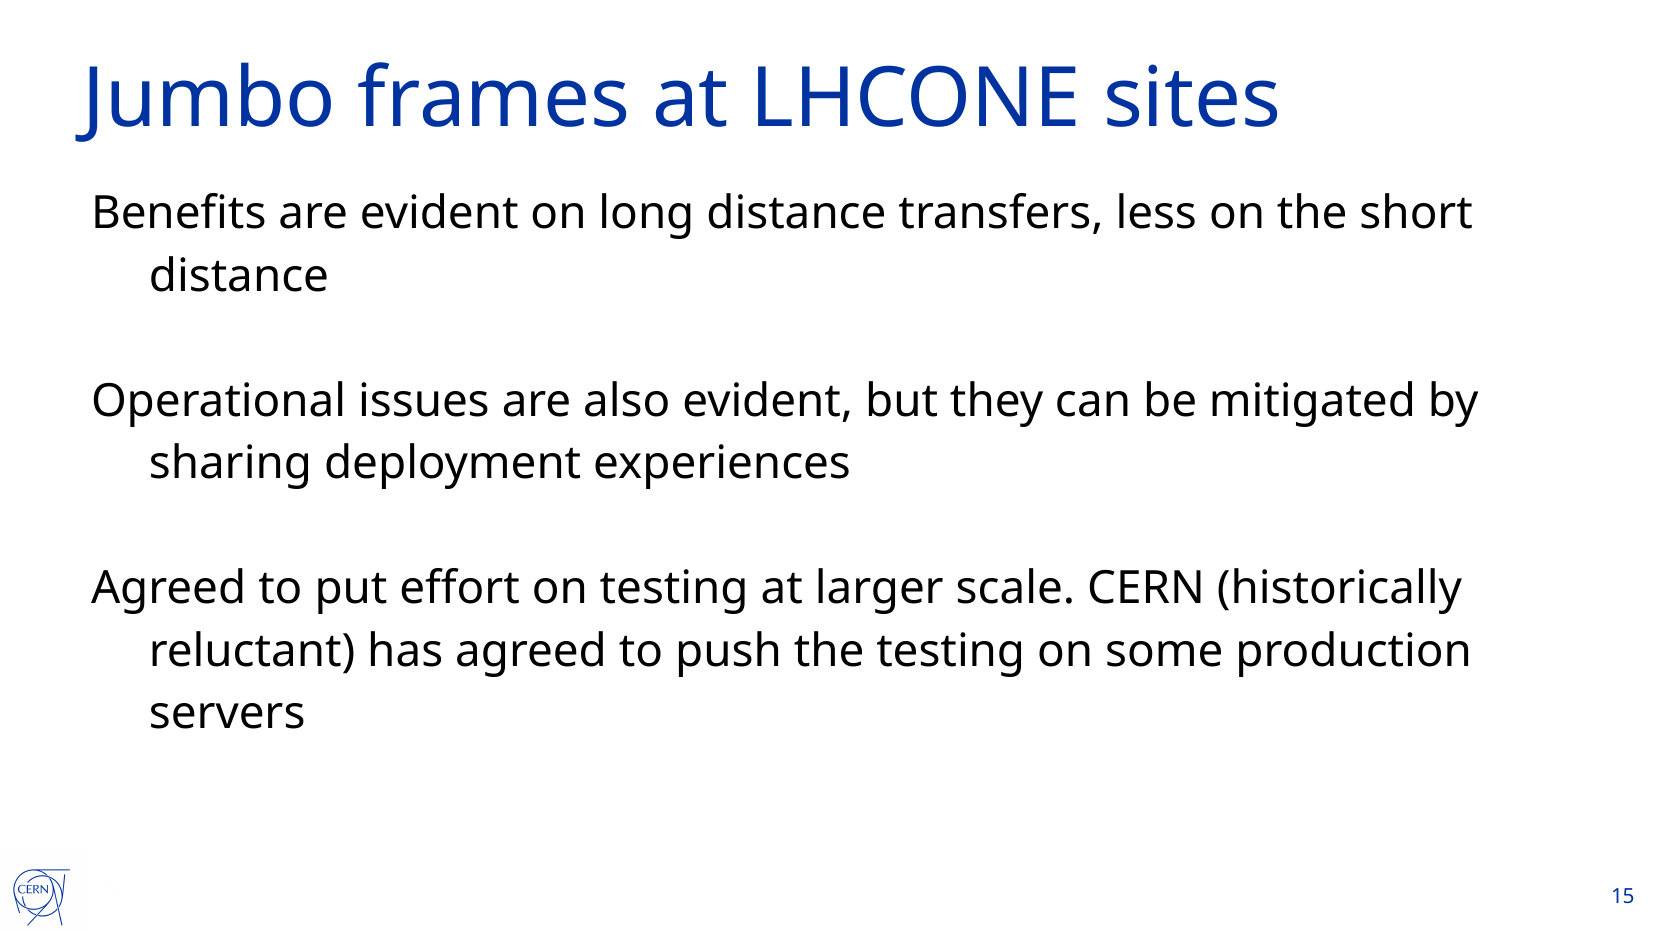

# Jumbo frames at LHCONE sites
Benefits are evident on long distance transfers, less on the short distance
Operational issues are also evident, but they can be mitigated by sharing deployment experiences
Agreed to put effort on testing at larger scale. CERN (historically reluctant) has agreed to push the testing on some production servers